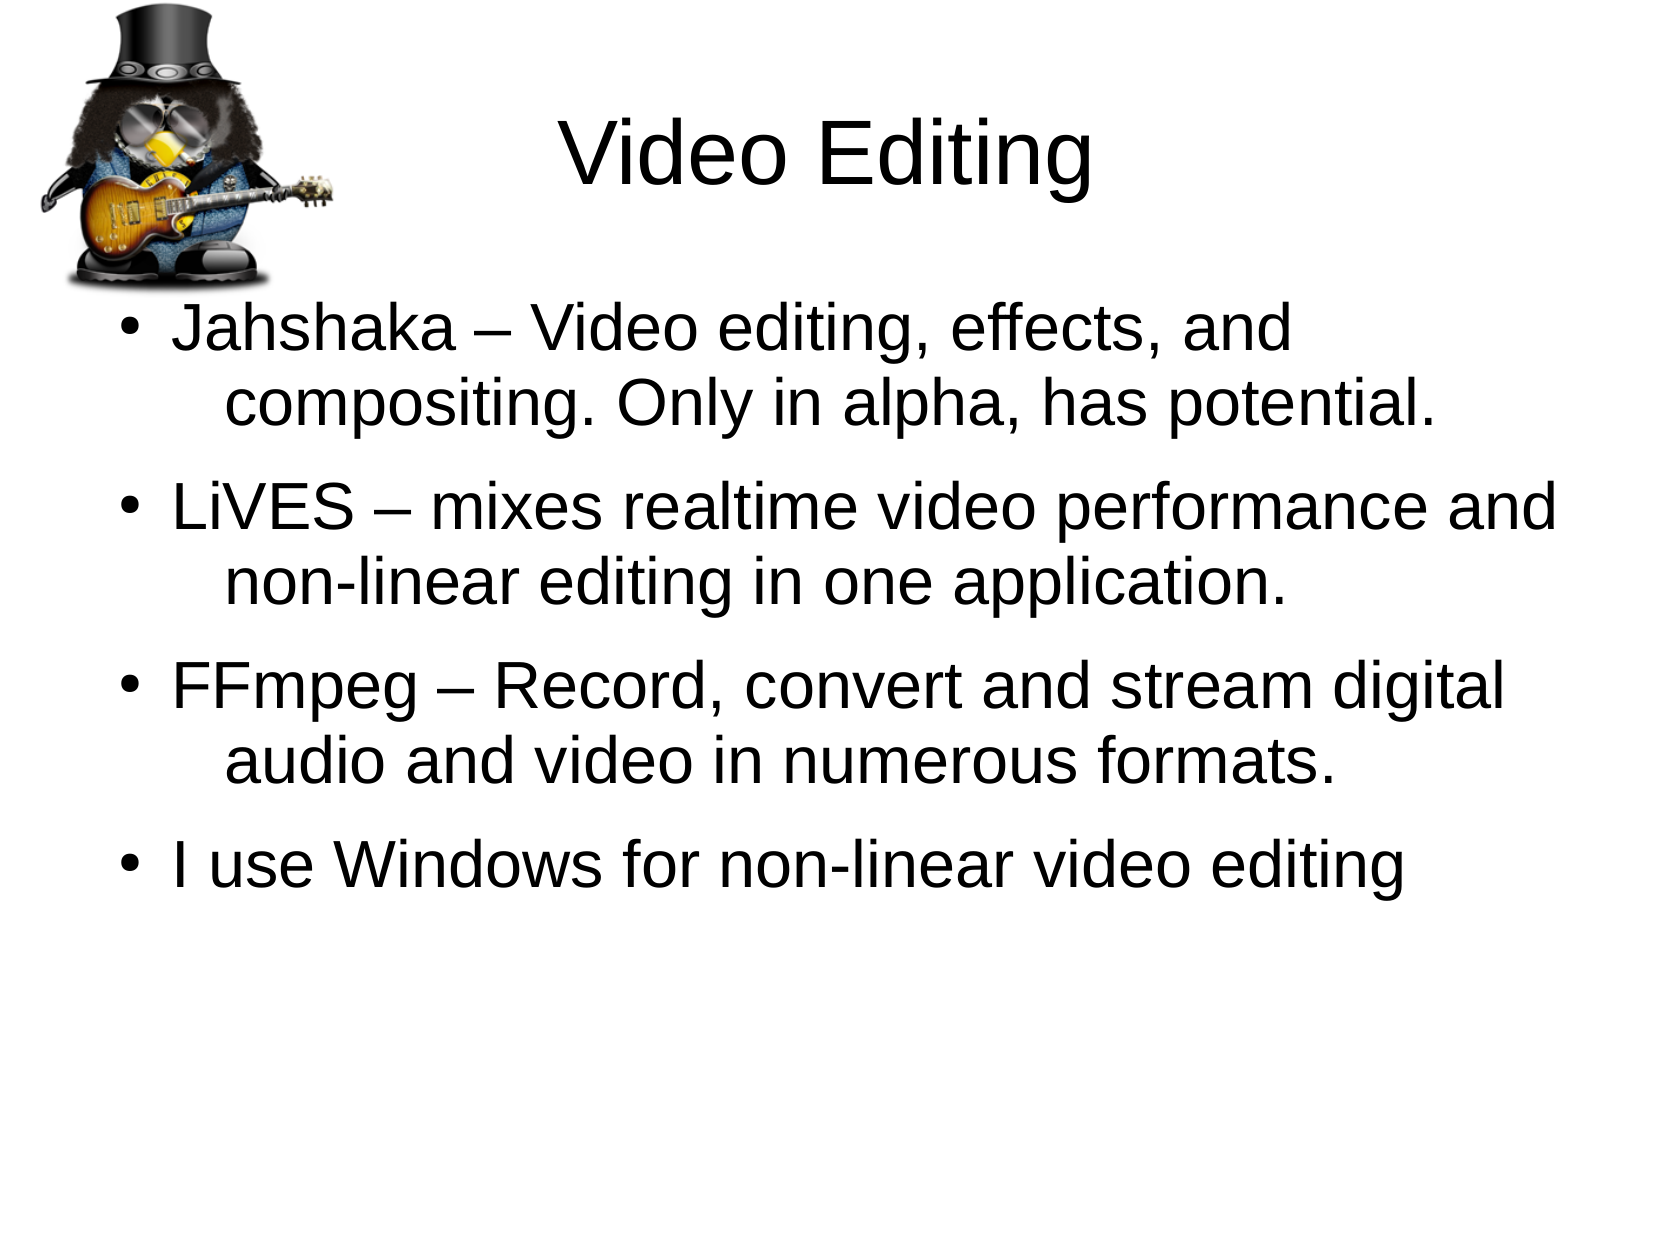

# Video Editing
Jahshaka – Video editing, effects, and compositing. Only in alpha, has potential.
LiVES – mixes realtime video performance and non-linear editing in one application.
FFmpeg – Record, convert and stream digital audio and video in numerous formats.
I use Windows for non-linear video editing